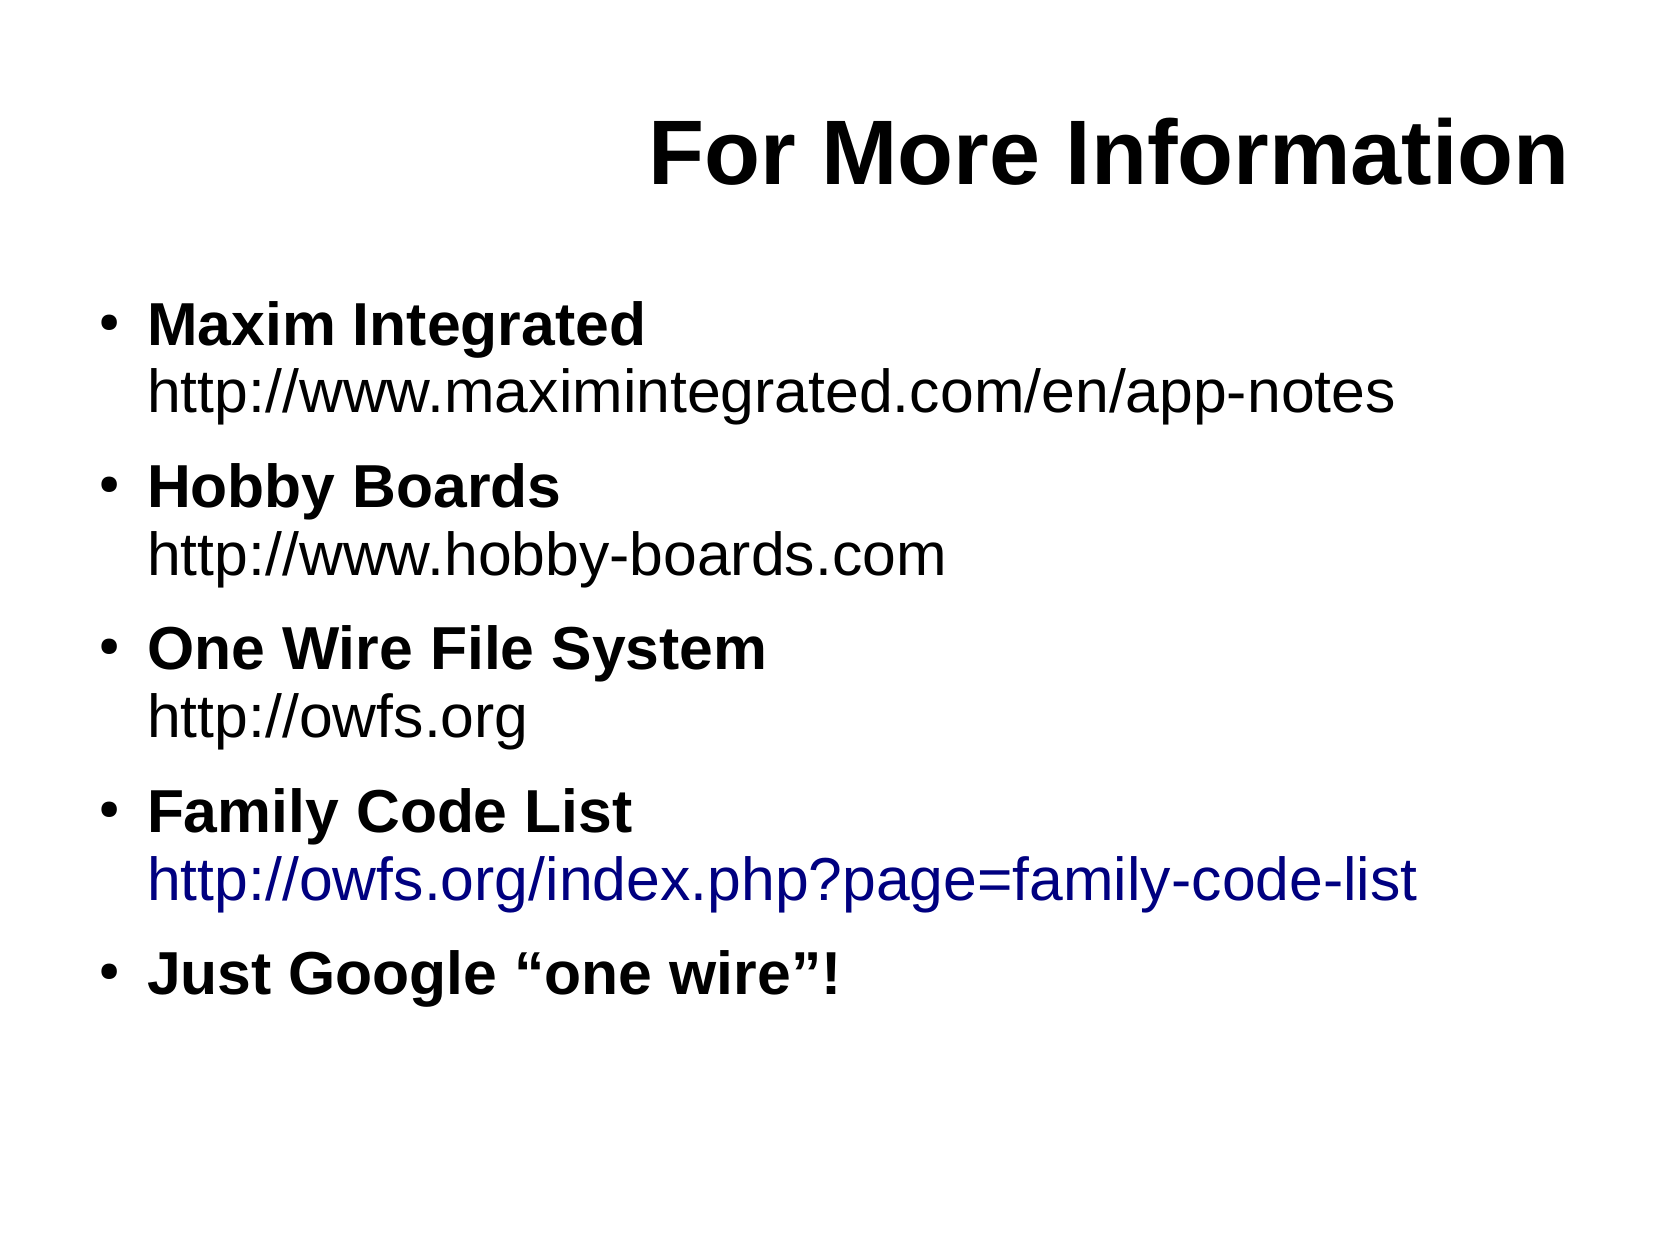

# For More Information
Maxim Integrated http://www.maximintegrated.com/en/app-notes
Hobby Boards
http://www.hobby-boards.com
One Wire File System
http://owfs.org
Family Code List
http://owfs.org/index.php?page=family-code-list
Just Google “one wire”!